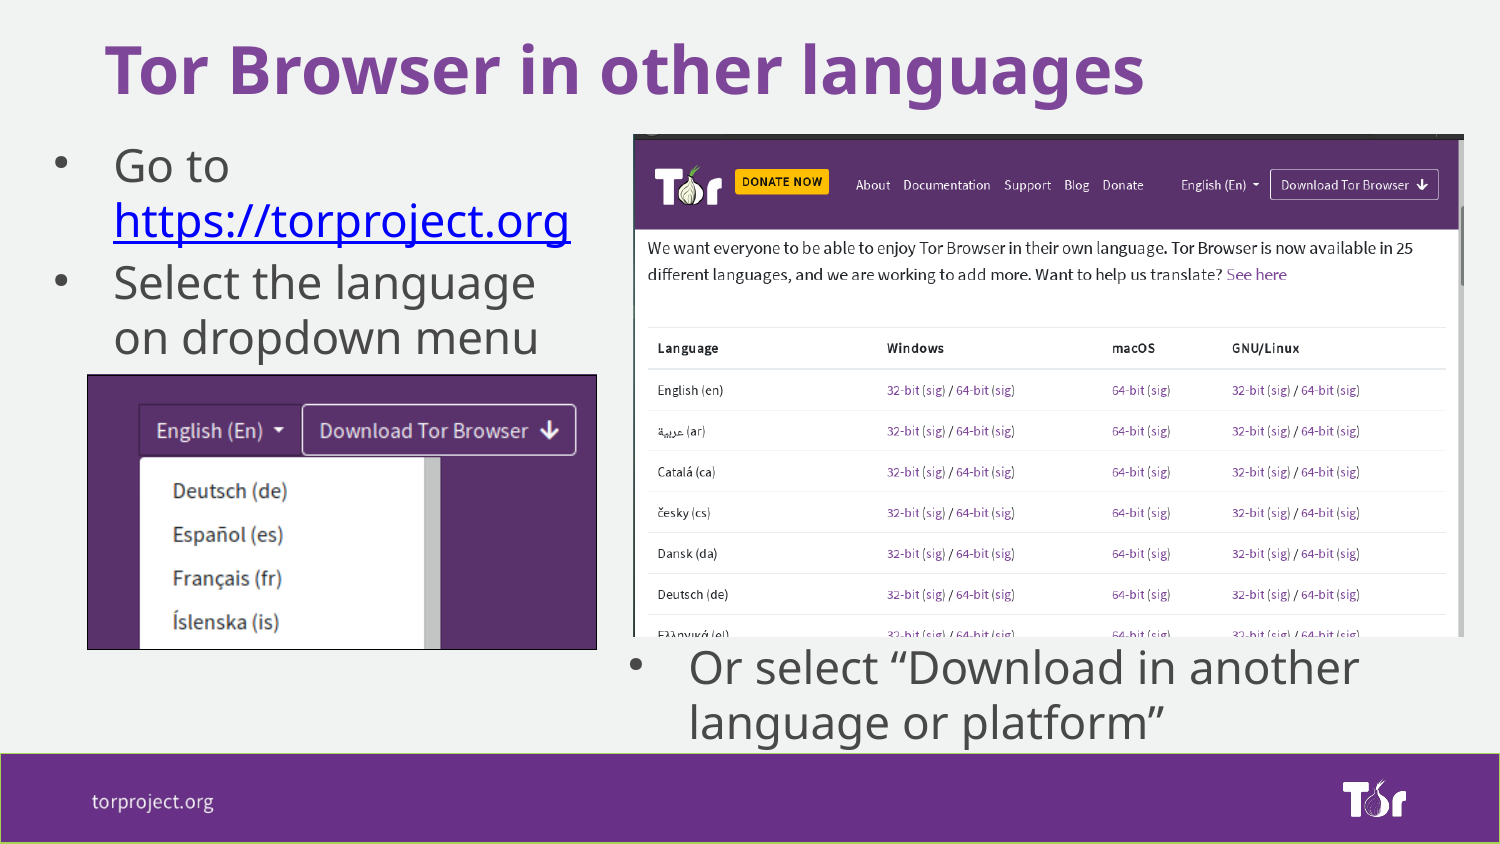

Tor Browser in other languages
Go to https://torproject.org
Select the language on dropdown menu
Or select “Download in another language or platform”